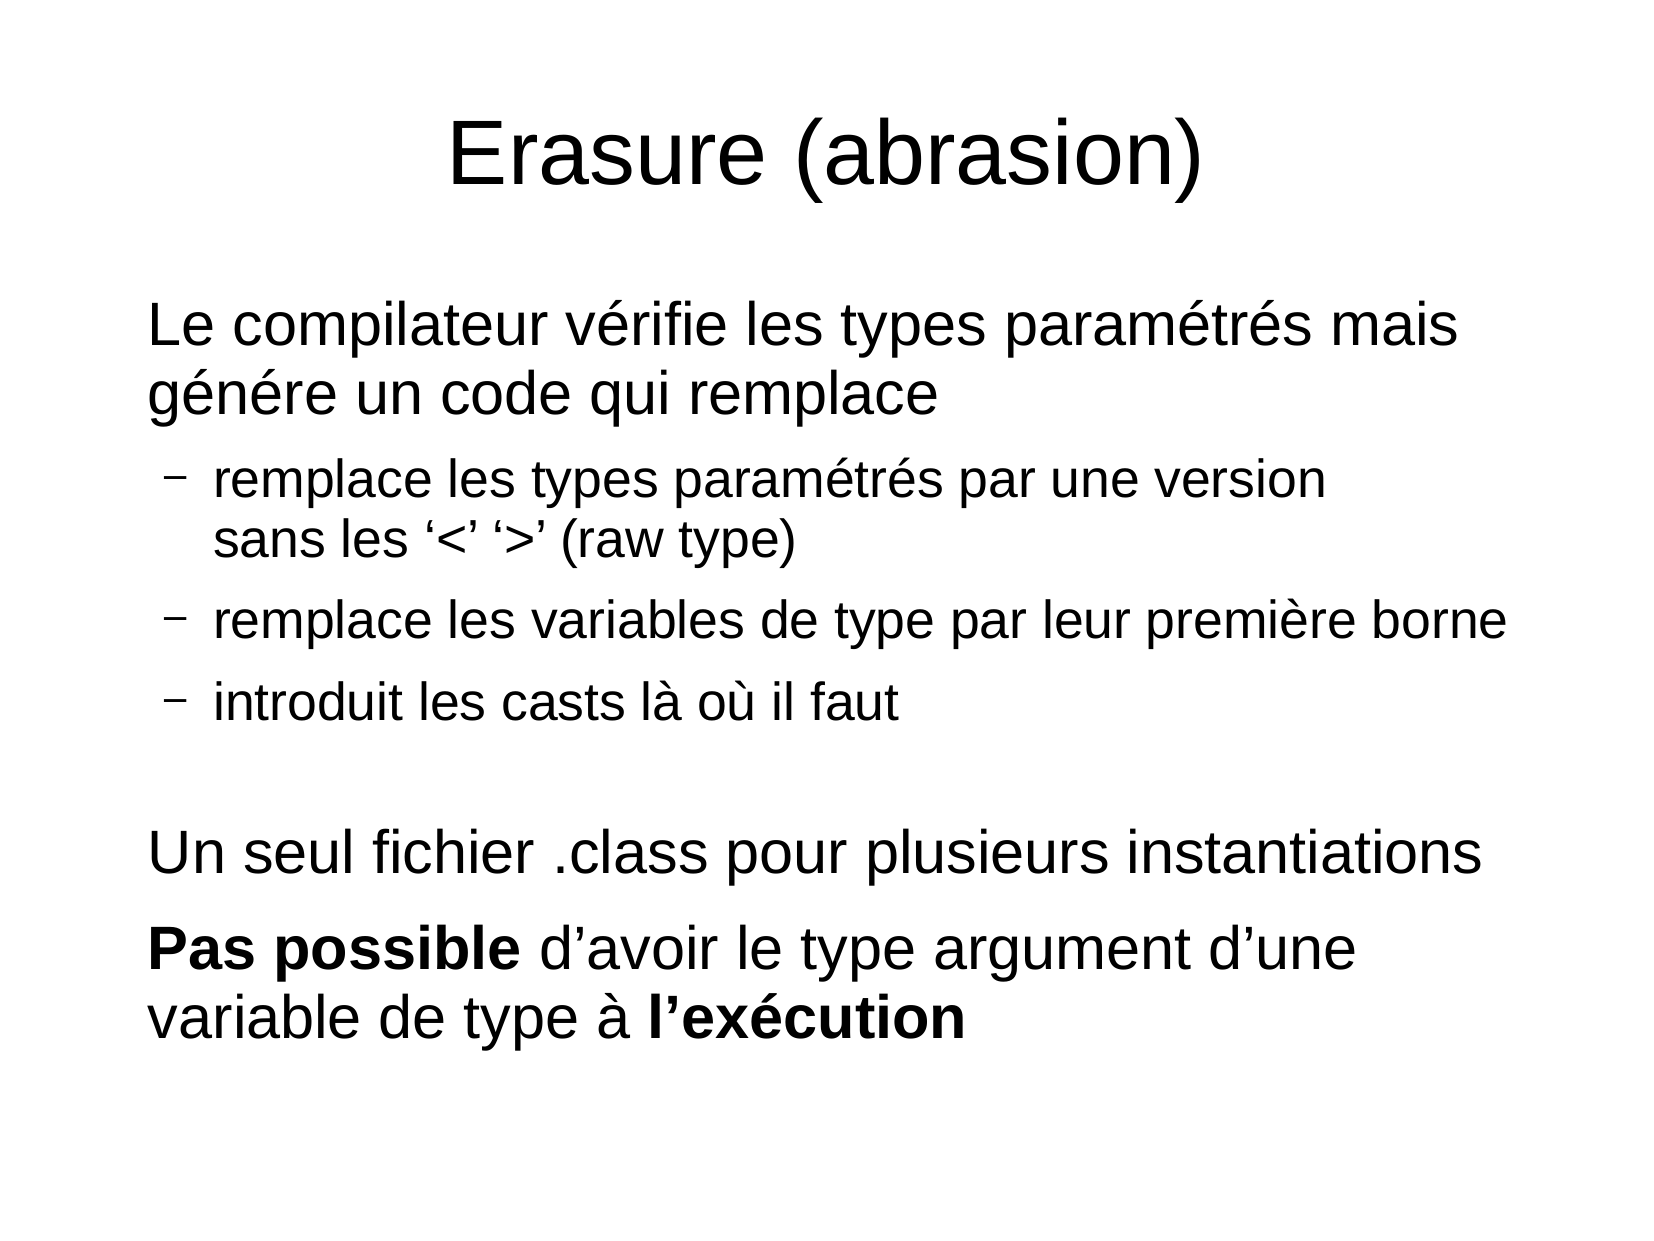

# Erasure (abrasion)
Le compilateur vérifie les types paramétrés mais génére un code qui remplace
remplace les types paramétrés par une version
sans les ‘<’ ‘>’ (raw type)
remplace les variables de type par leur première borne
introduit les casts là où il faut
Un seul fichier .class pour plusieurs instantiations
Pas possible d’avoir le type argument d’une variable de type à l’exécution